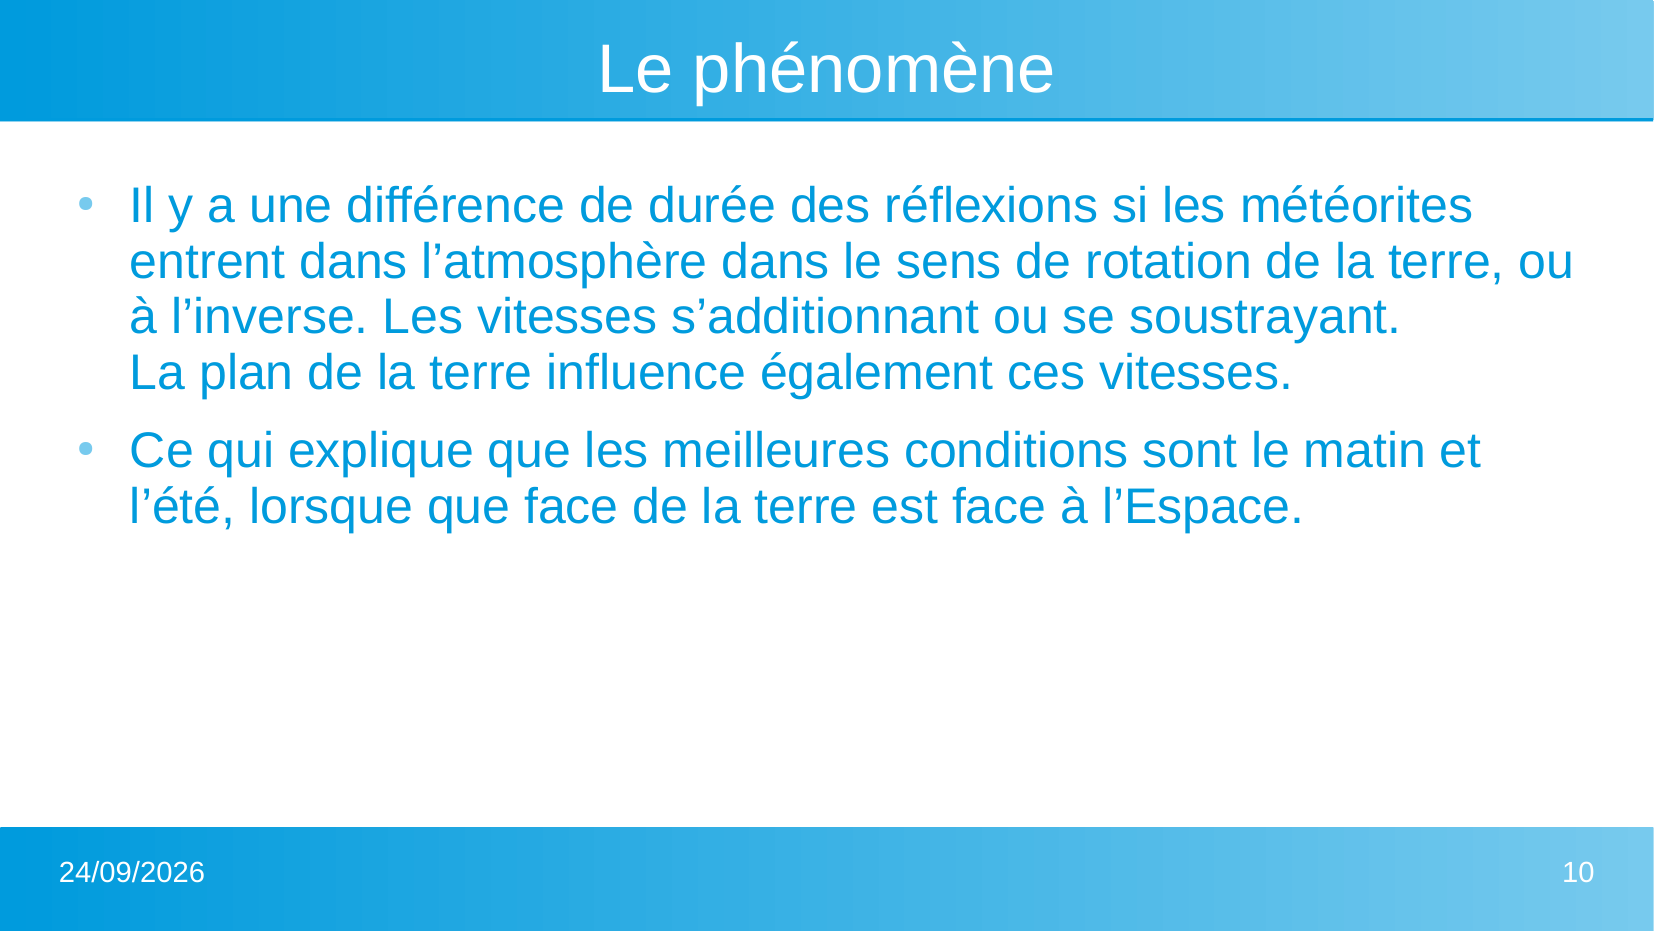

# Le phénomène
Il y a une différence de durée des réflexions si les météorites entrent dans l’atmosphère dans le sens de rotation de la terre, ou à l’inverse. Les vitesses s’additionnant ou se soustrayant.
La plan de la terre influence également ces vitesses.
Ce qui explique que les meilleures conditions sont le matin et l’été, lorsque que face de la terre est face à l’Espace.
10